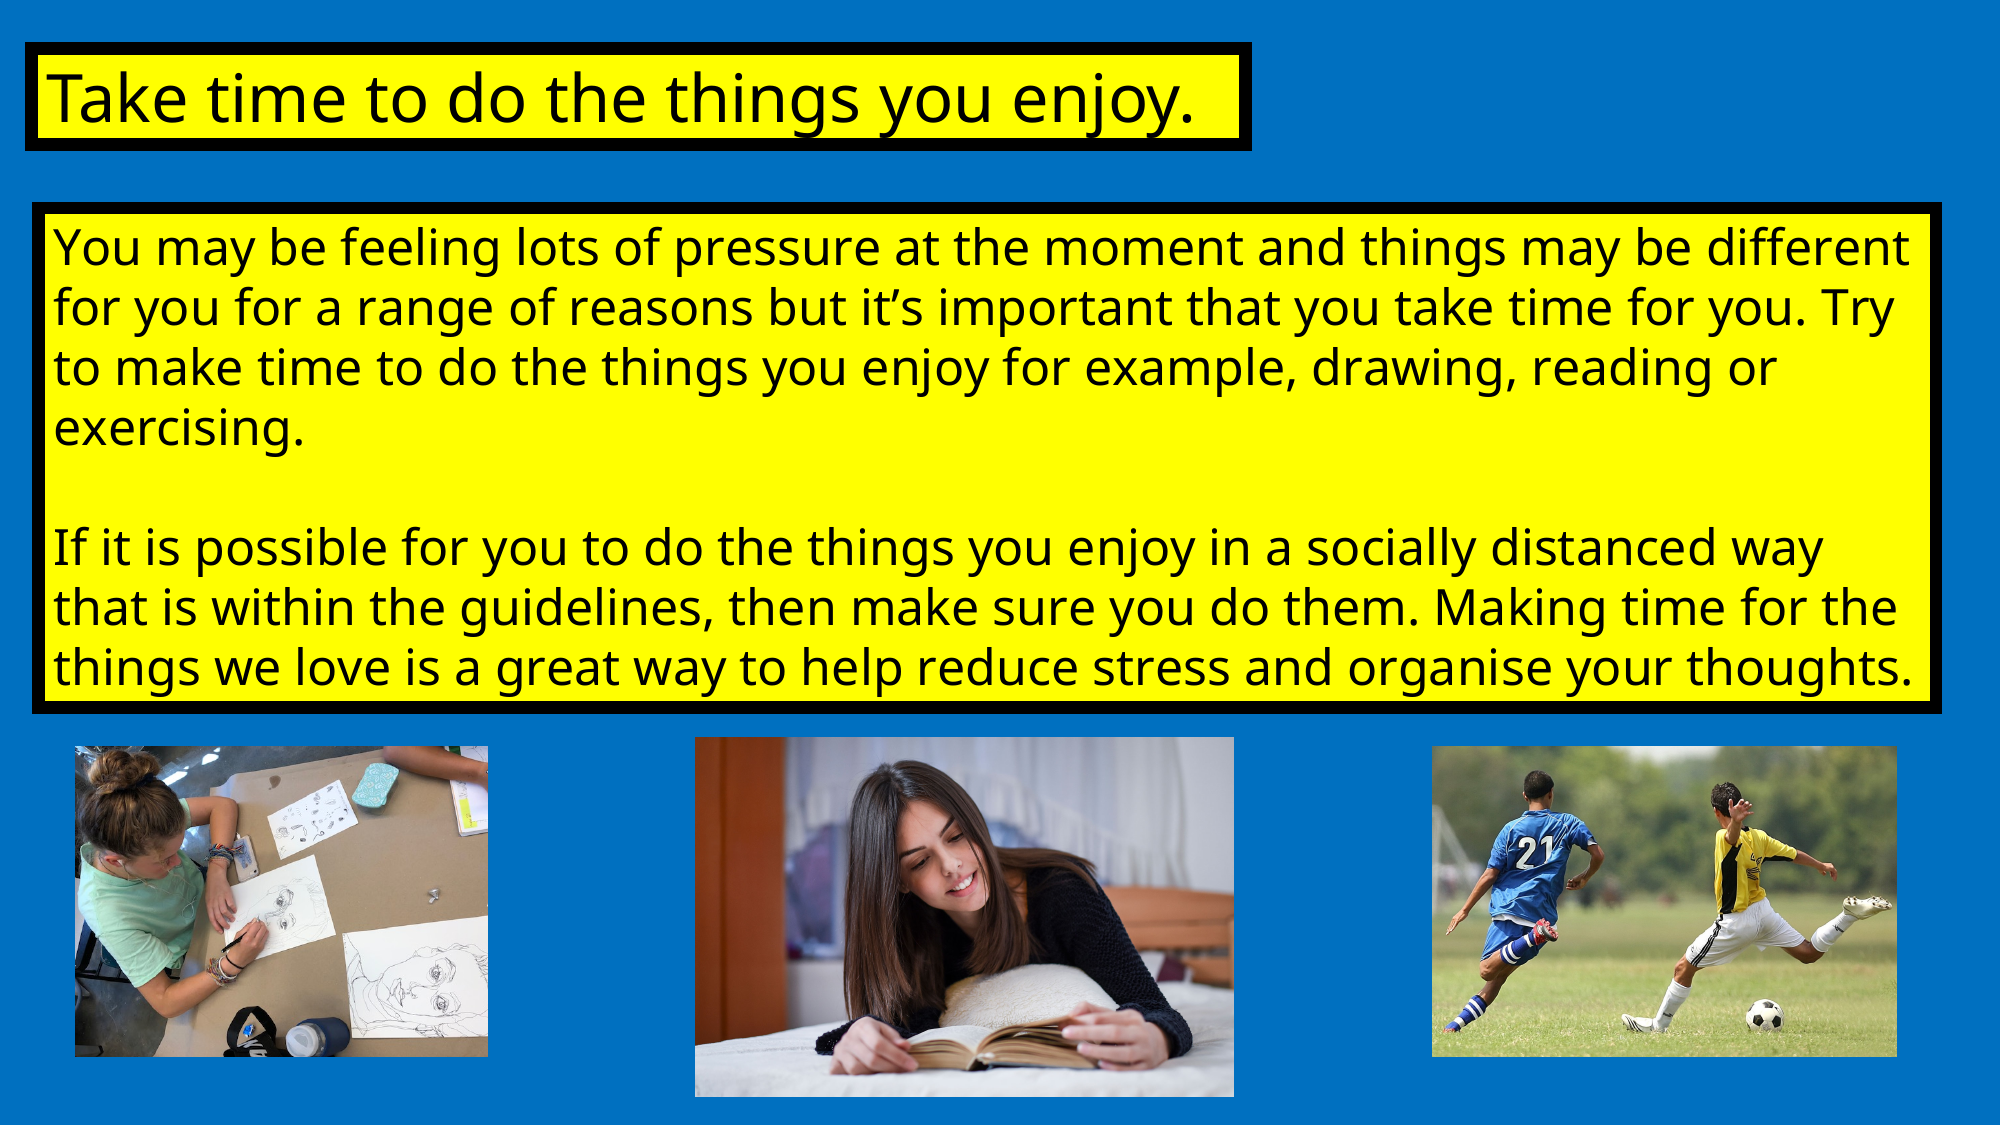

Take time to do the things you enjoy.
You may be feeling lots of pressure at the moment and things may be different for you for a range of reasons but it’s important that you take time for you. Try to make time to do the things you enjoy for example, drawing, reading or exercising.
If it is possible for you to do the things you enjoy in a socially distanced way that is within the guidelines, then make sure you do them. Making time for the things we love is a great way to help reduce stress and organise your thoughts.